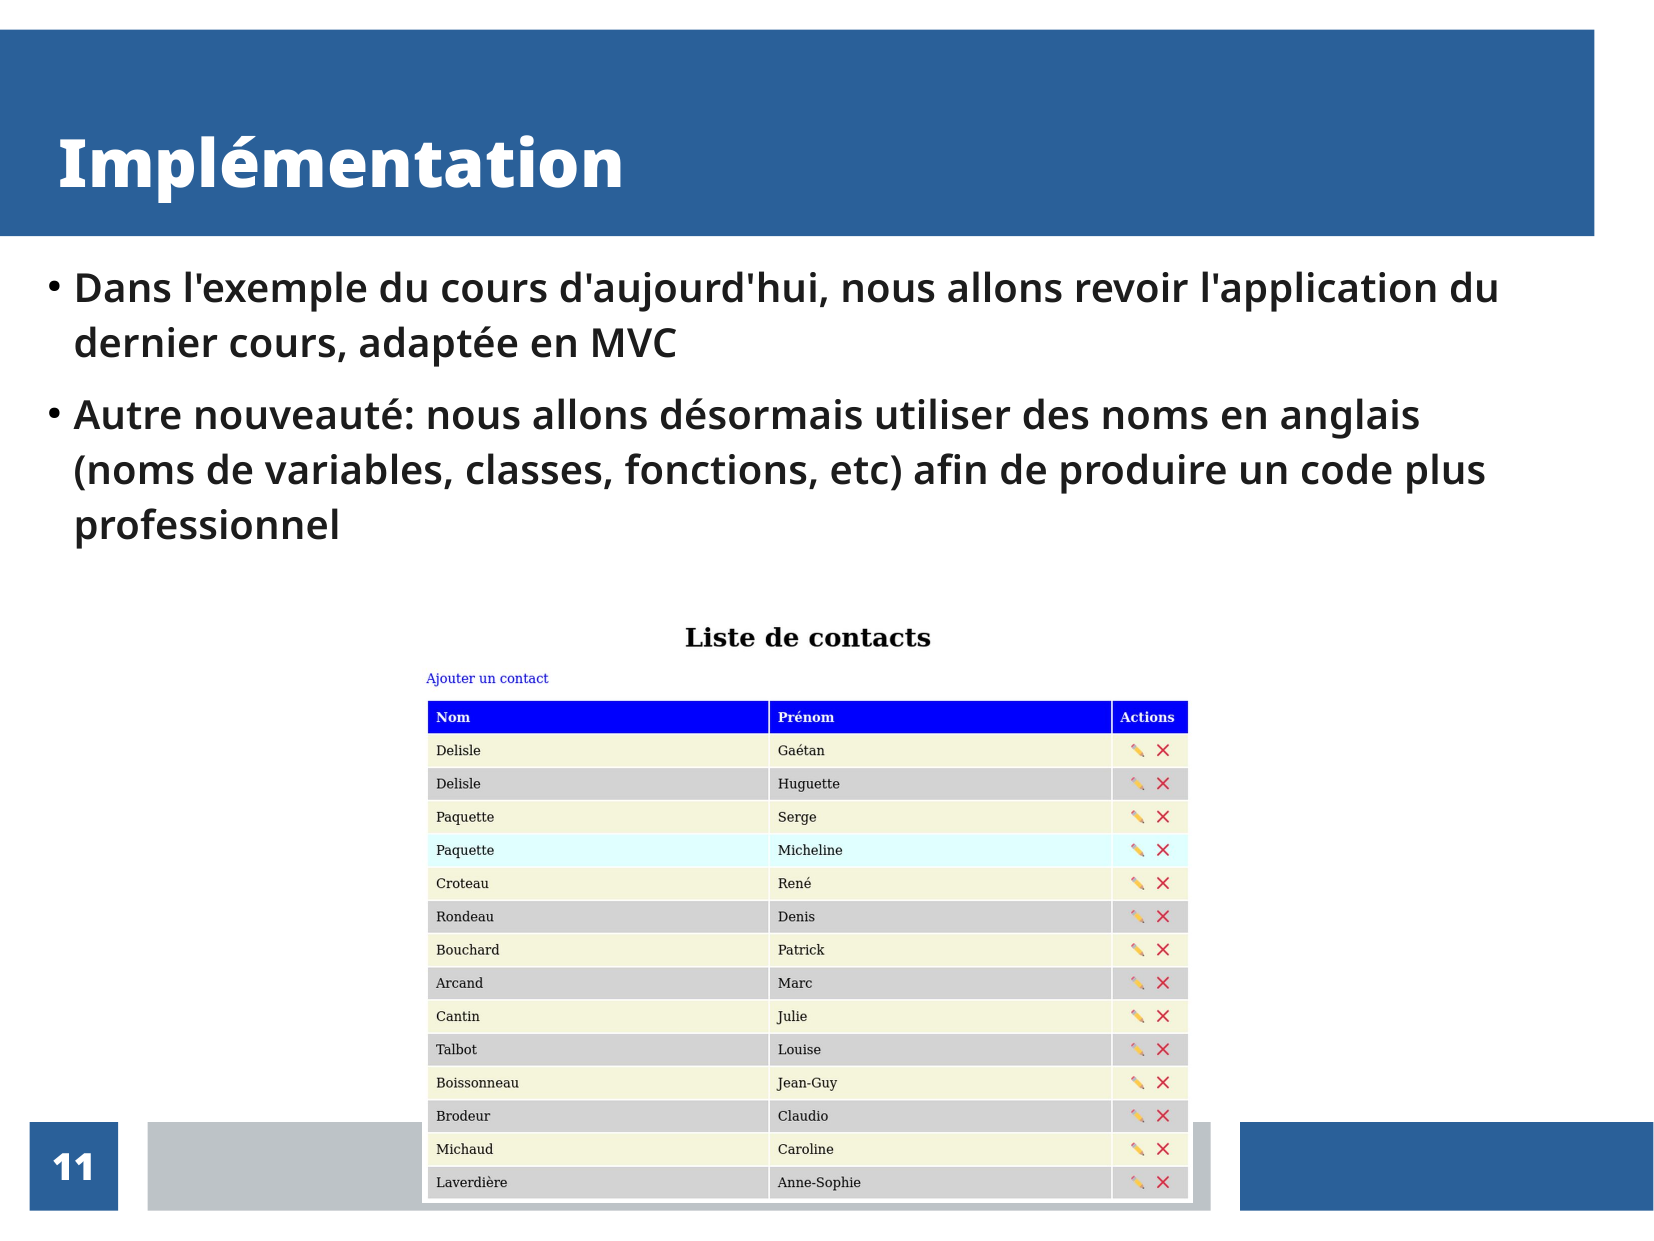

# Implémentation
Dans l'exemple du cours d'aujourd'hui, nous allons revoir l'application du dernier cours, adaptée en MVC
Autre nouveauté: nous allons désormais utiliser des noms en anglais (noms de variables, classes, fonctions, etc) afin de produire un code plus professionnel
11